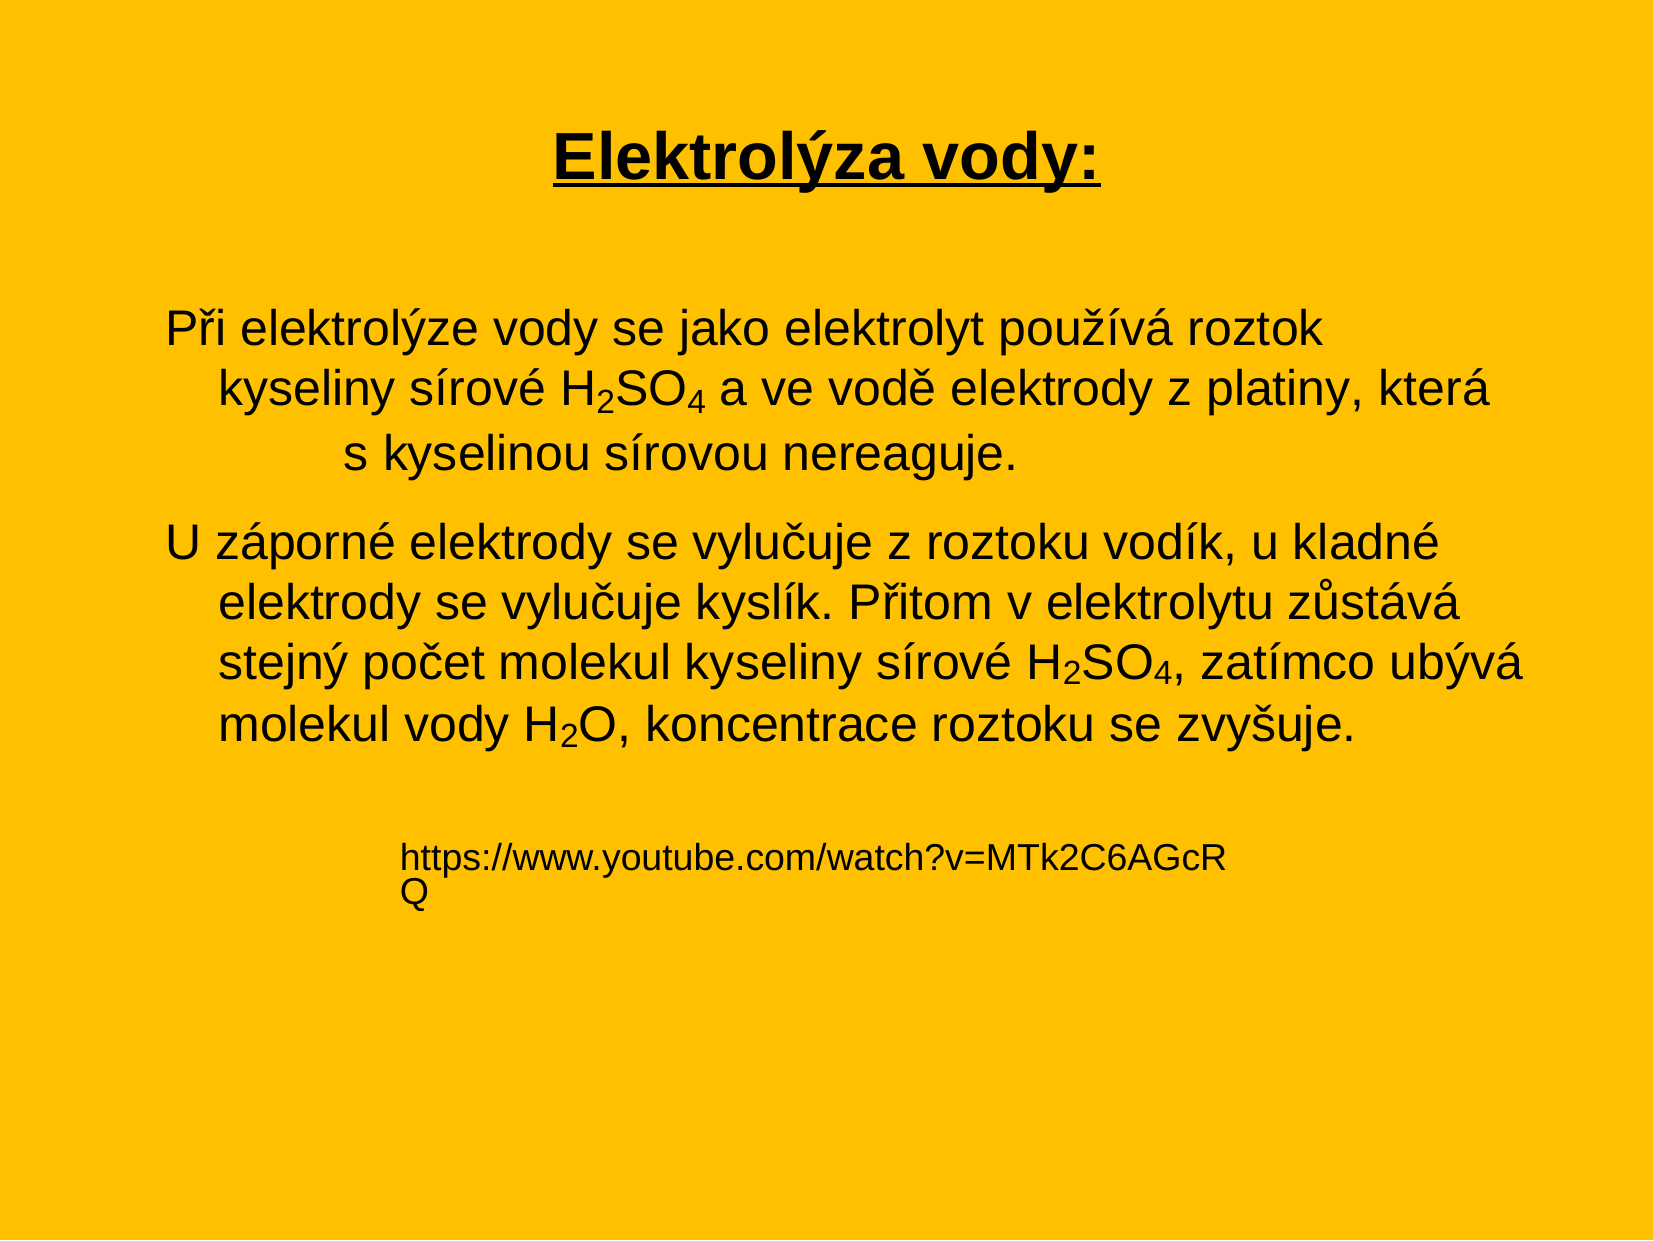

Elektrolýza vody:
# Při elektrolýze vody se jako elektrolyt používá roztok kyseliny sírové H2SO4 a ve vodě elektrody z platiny, která s kyselinou sírovou nereaguje.
U záporné elektrody se vylučuje z roztoku vodík, u kladné elektrody se vylučuje kyslík. Přitom v elektrolytu zůstává stejný počet molekul kyseliny sírové H2SO4, zatímco ubývá molekul vody H2O, koncentrace roztoku se zvyšuje.
https://www.youtube.com/watch?v=MTk2C6AGcRQ